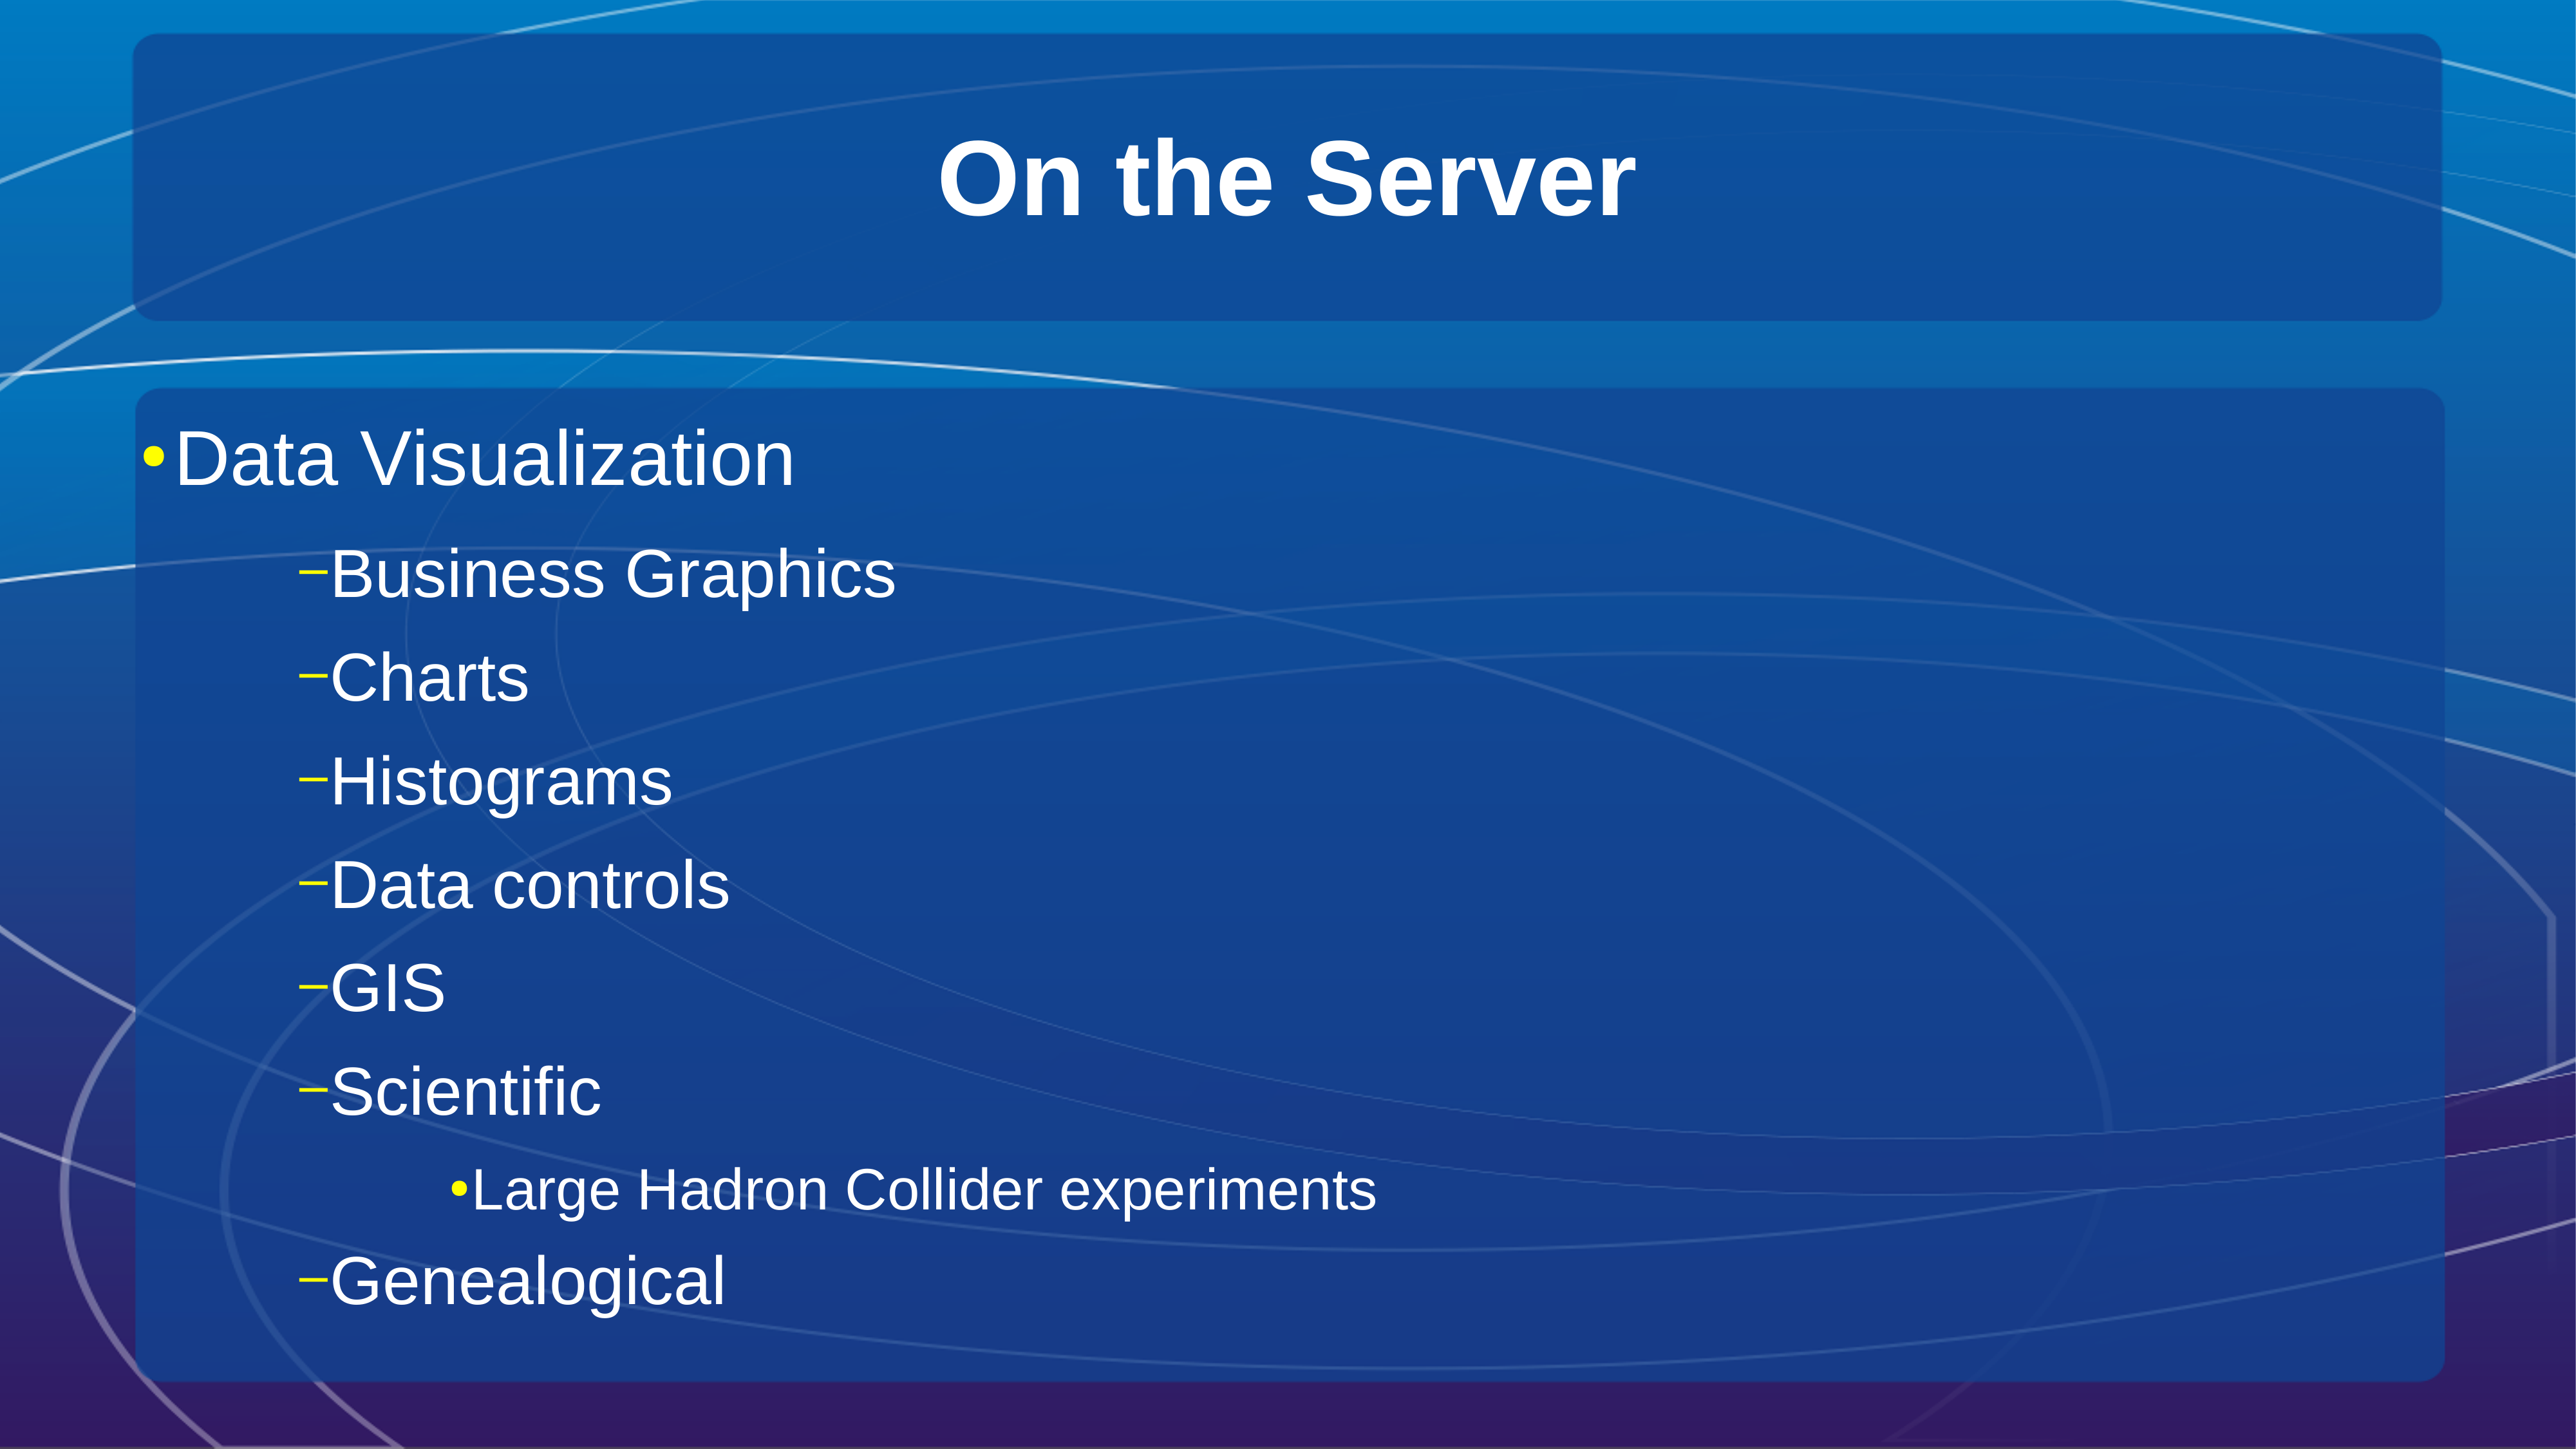

# On the Server
Data Visualization
Business Graphics
Charts
Histograms
Data controls
GIS
Scientific
Large Hadron Collider experiments
Genealogical